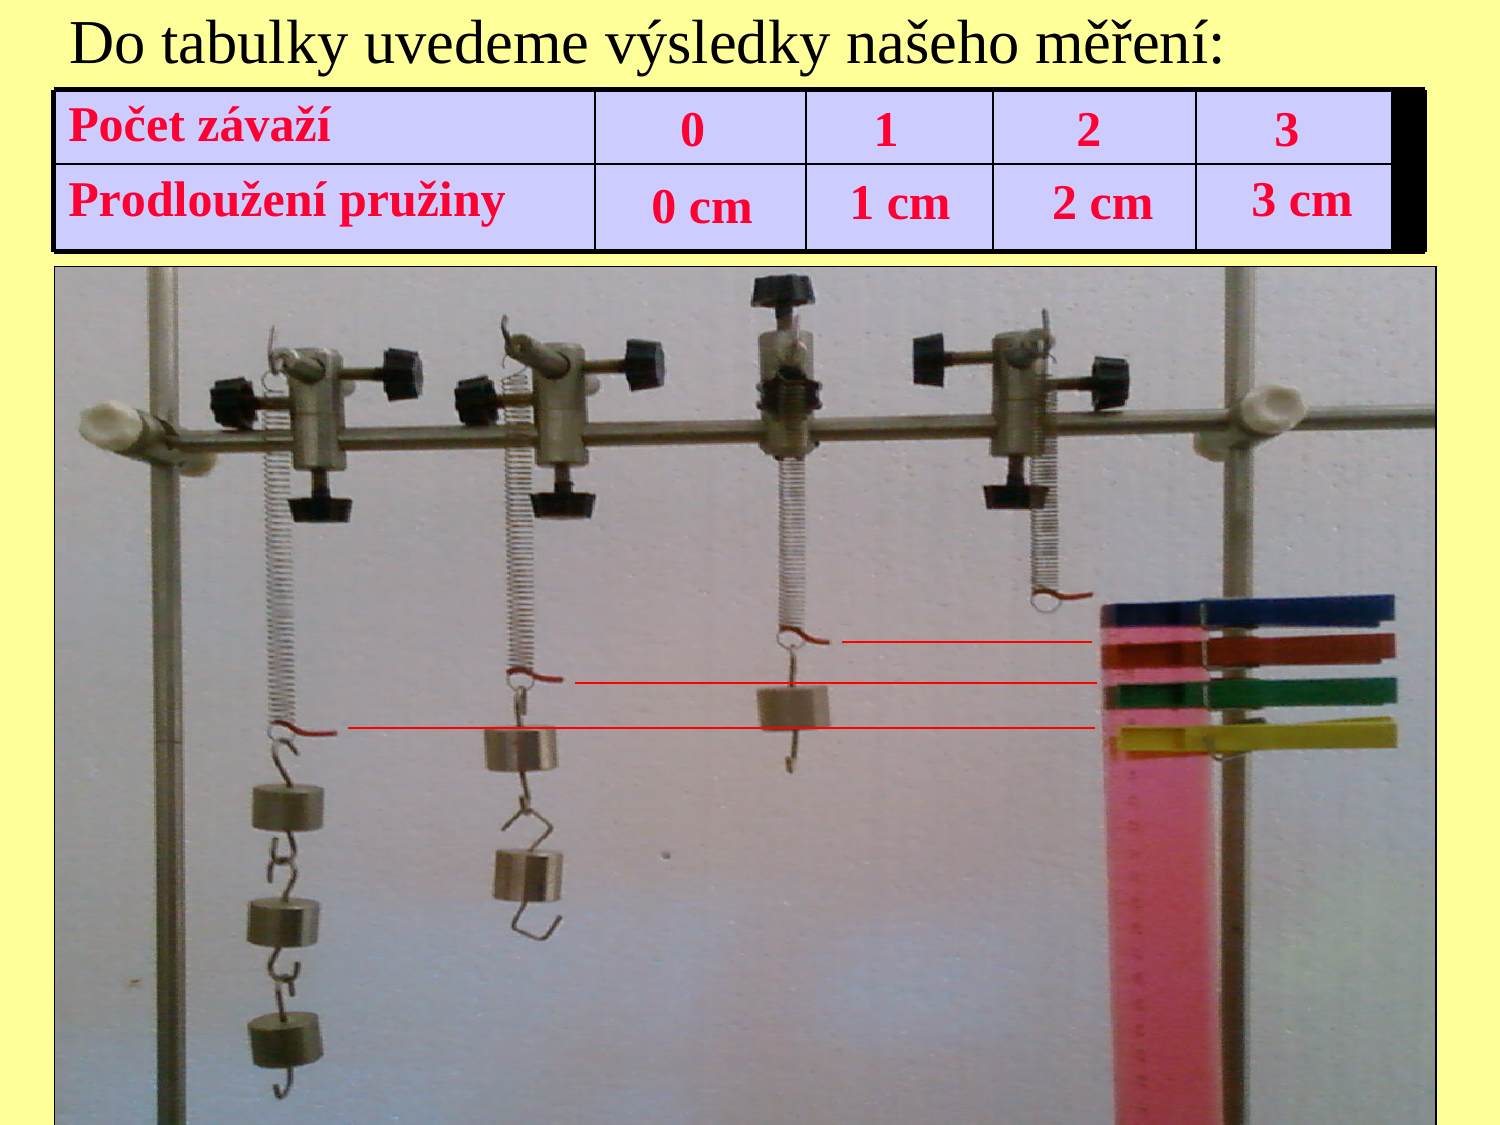

Do tabulky uvedeme výsledky našeho měření:
Počet závaží
Prodloužení pružiny
 0
 1
 2
 3
 3 cm
 2 cm
 1 cm
 0 cm
Z tabulky vidíme, že kolikrát se zvětšil počet závaží,
tolikrát se zvětšilo prodloužení pružiny.
Pružinu můžeme tedy použít k měření síly.